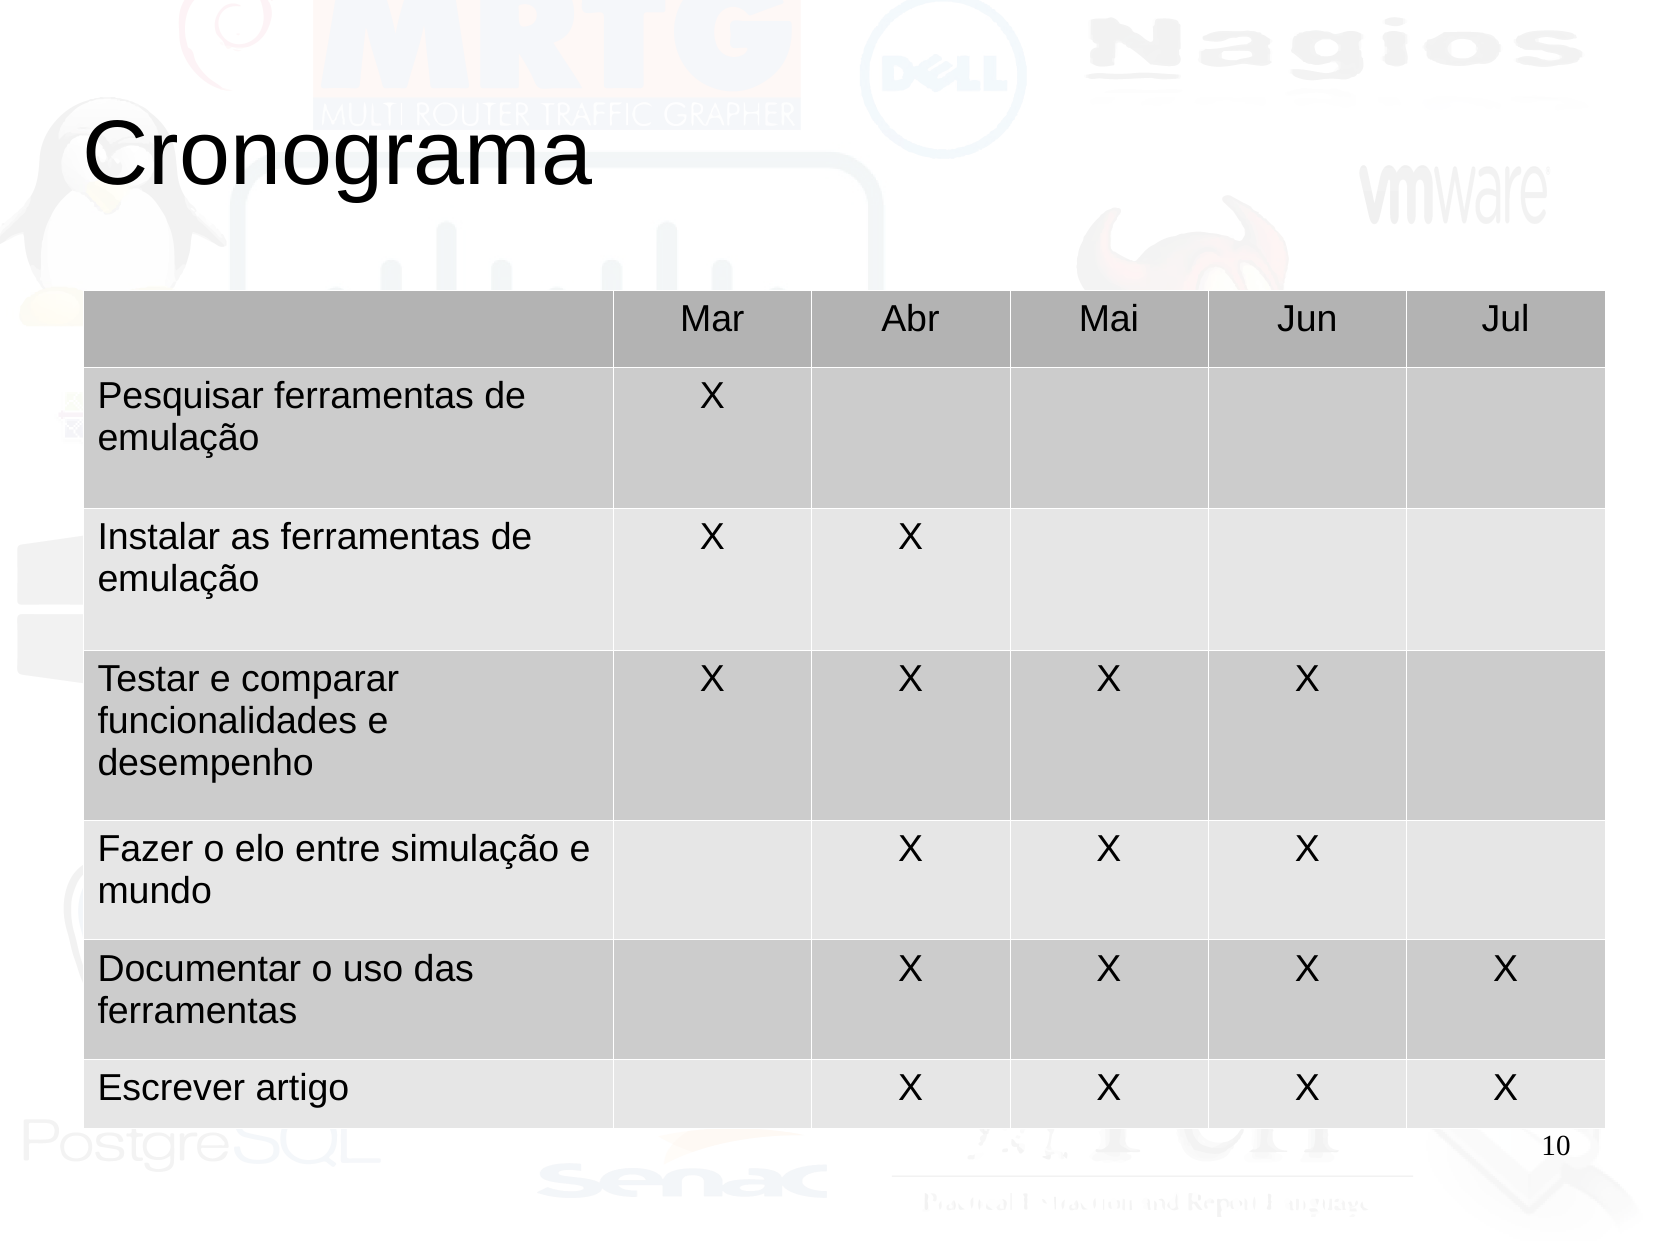

# Cronograma
| | Mar | Abr | Mai | Jun | Jul |
| --- | --- | --- | --- | --- | --- |
| Pesquisar ferramentas de emulação | X | | | | |
| Instalar as ferramentas de emulação | X | X | | | |
| Testar e comparar funcionalidades e desempenho | X | X | X | X | |
| Fazer o elo entre simulação e mundo | | X | X | X | |
| Documentar o uso das ferramentas | | X | X | X | X |
| Escrever artigo | | X | X | X | X |
10